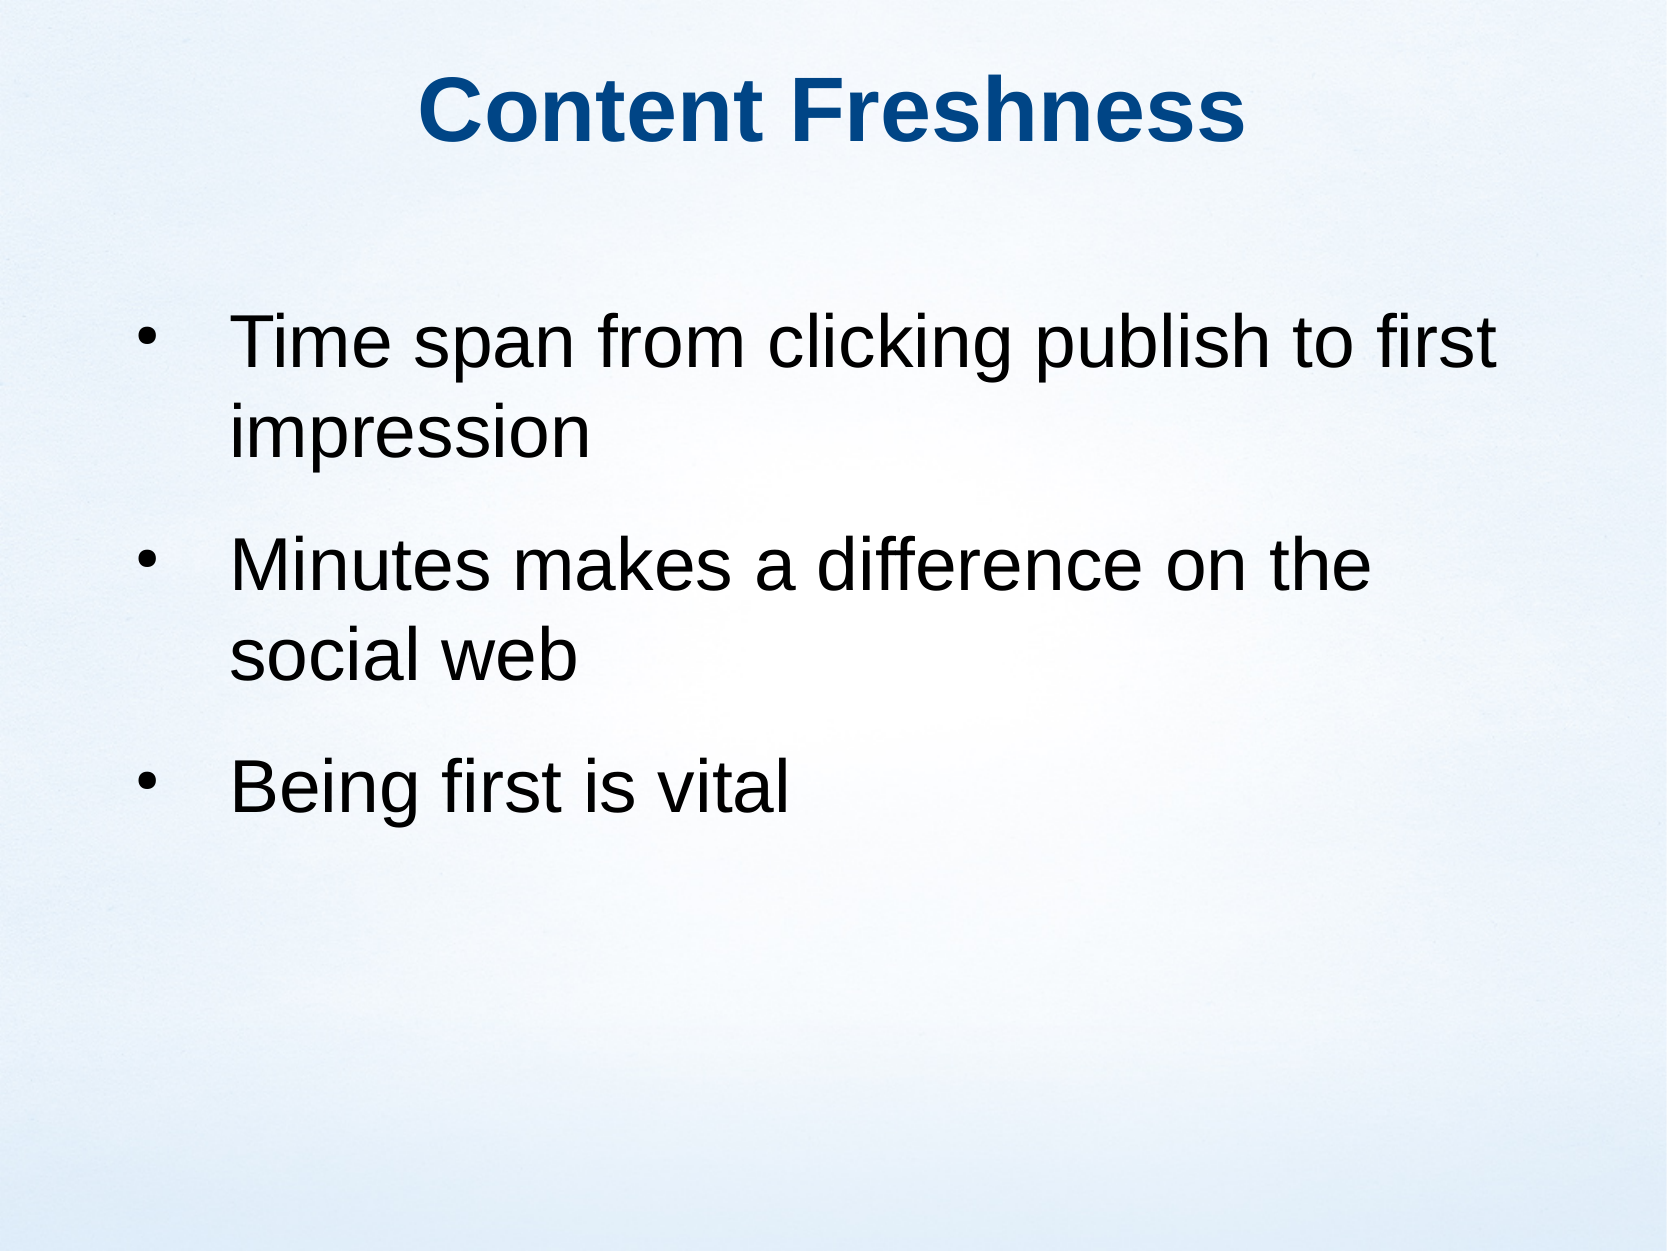

# Content Freshness
Time span from clicking publish to first impression
Minutes makes a difference on the social web
Being first is vital